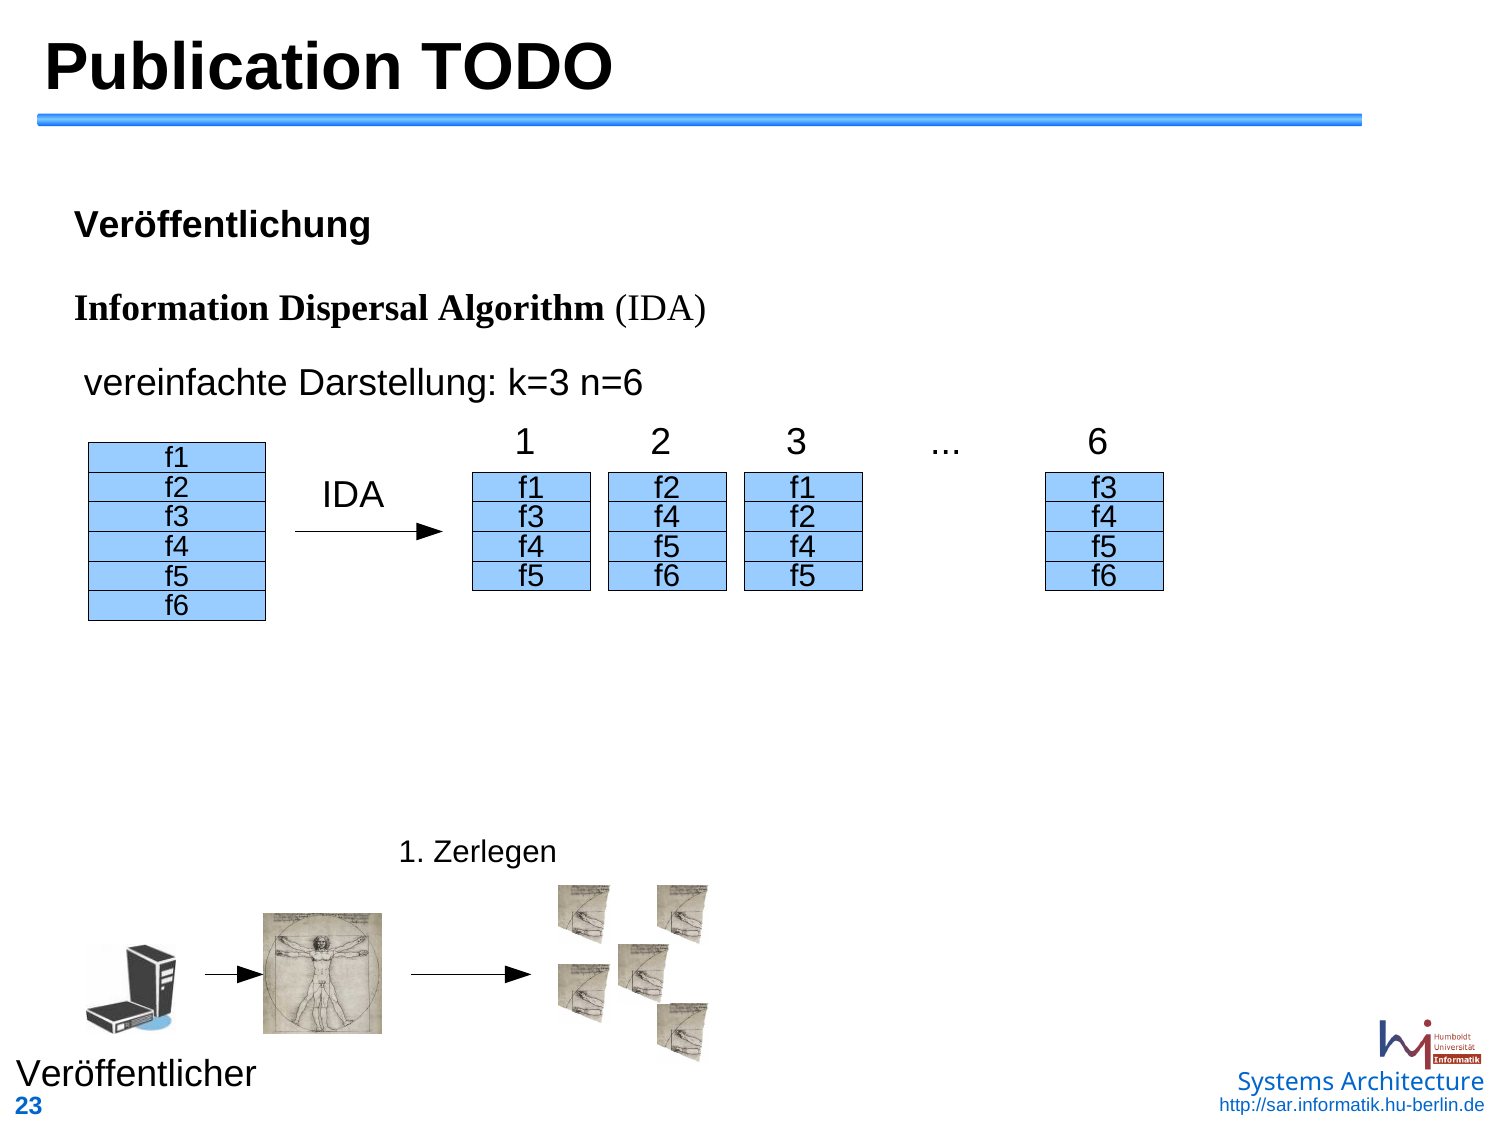

# Publication TODO
Veröffentlichung
Information Dispersal Algorithm (IDA)
vereinfachte Darstellung: k=3 n=6
1
2
3
...
6
f1
IDA
f2
f1
f2
f1
f3
f3
f3
f4
f2
f4
f4
f4
f5
f4
f5
f5
f5
f6
f5
f6
f6
1. Zerlegen
Veröffentlicher